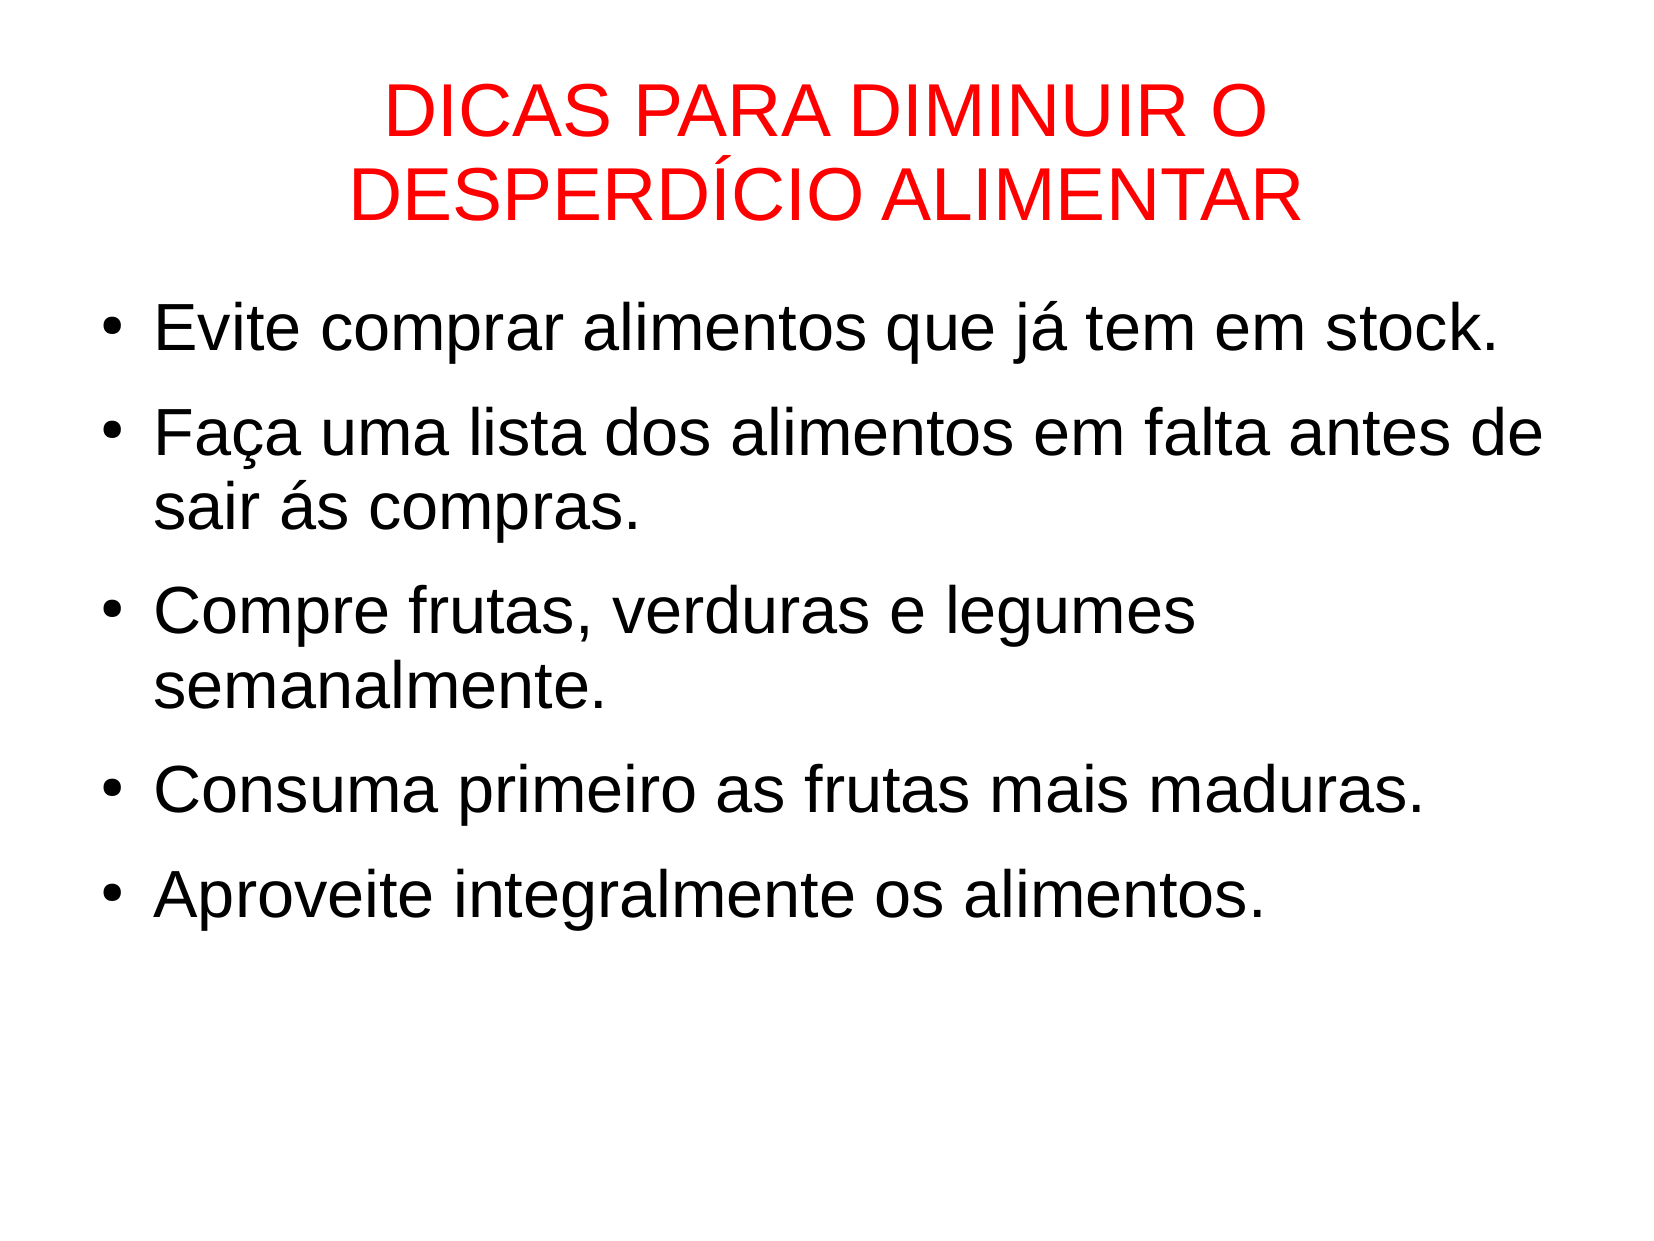

# DICAS PARA DIMINUIR O DESPERDÍCIO ALIMENTAR
Evite comprar alimentos que já tem em stock.
Faça uma lista dos alimentos em falta antes de sair ás compras.
Compre frutas, verduras e legumes semanalmente.
Consuma primeiro as frutas mais maduras.
Aproveite integralmente os alimentos.